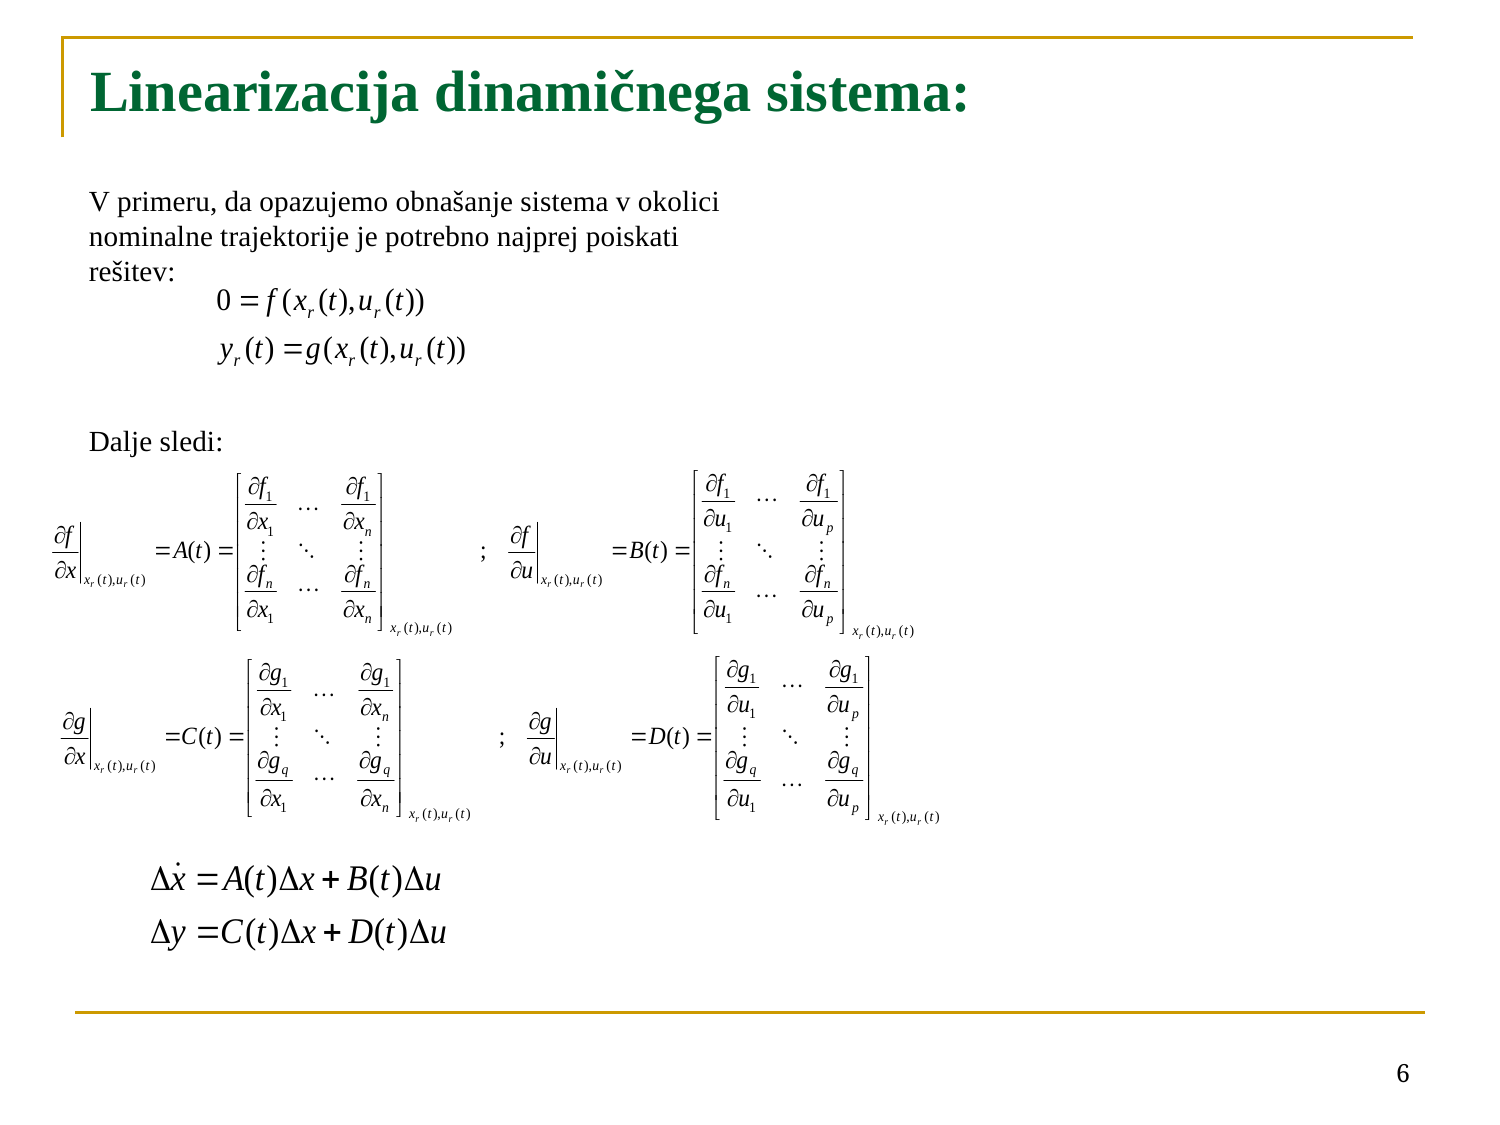

Linearizacija dinamičnega sistema:
# V primeru, da opazujemo obnašanje sistema v okolici nominalne trajektorije je potrebno najprej poiskati rešitev:
Dalje sledi: